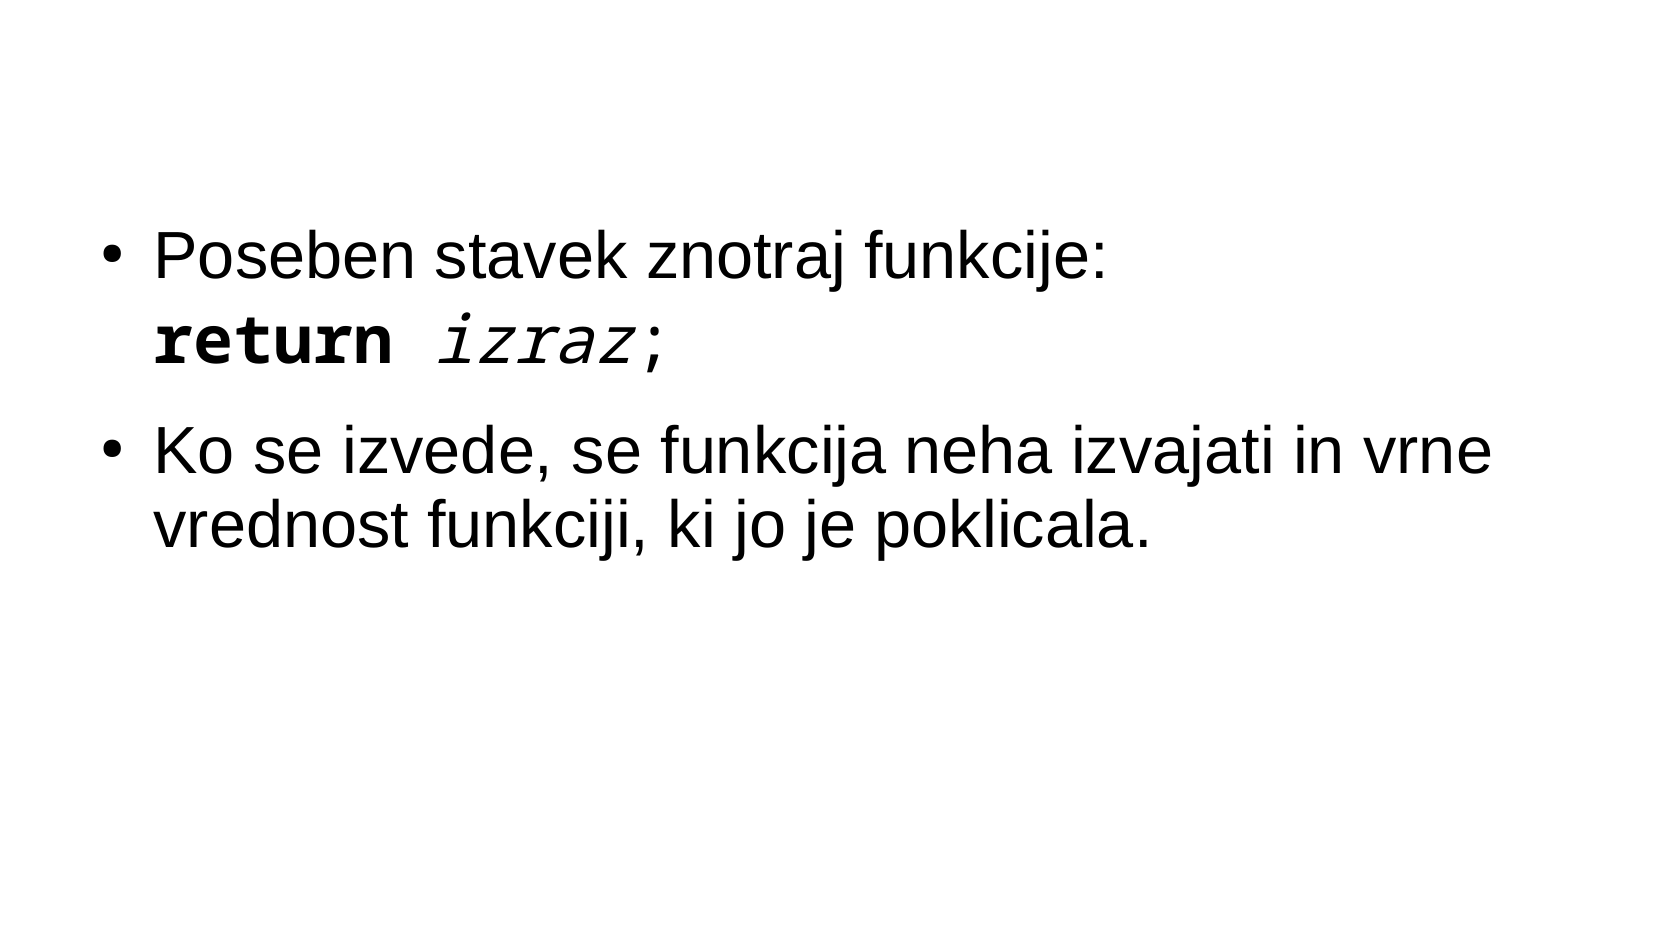

#
Poseben stavek znotraj funkcije:
return izraz;
Ko se izvede, se funkcija neha izvajati in vrne vrednost funkciji, ki jo je poklicala.